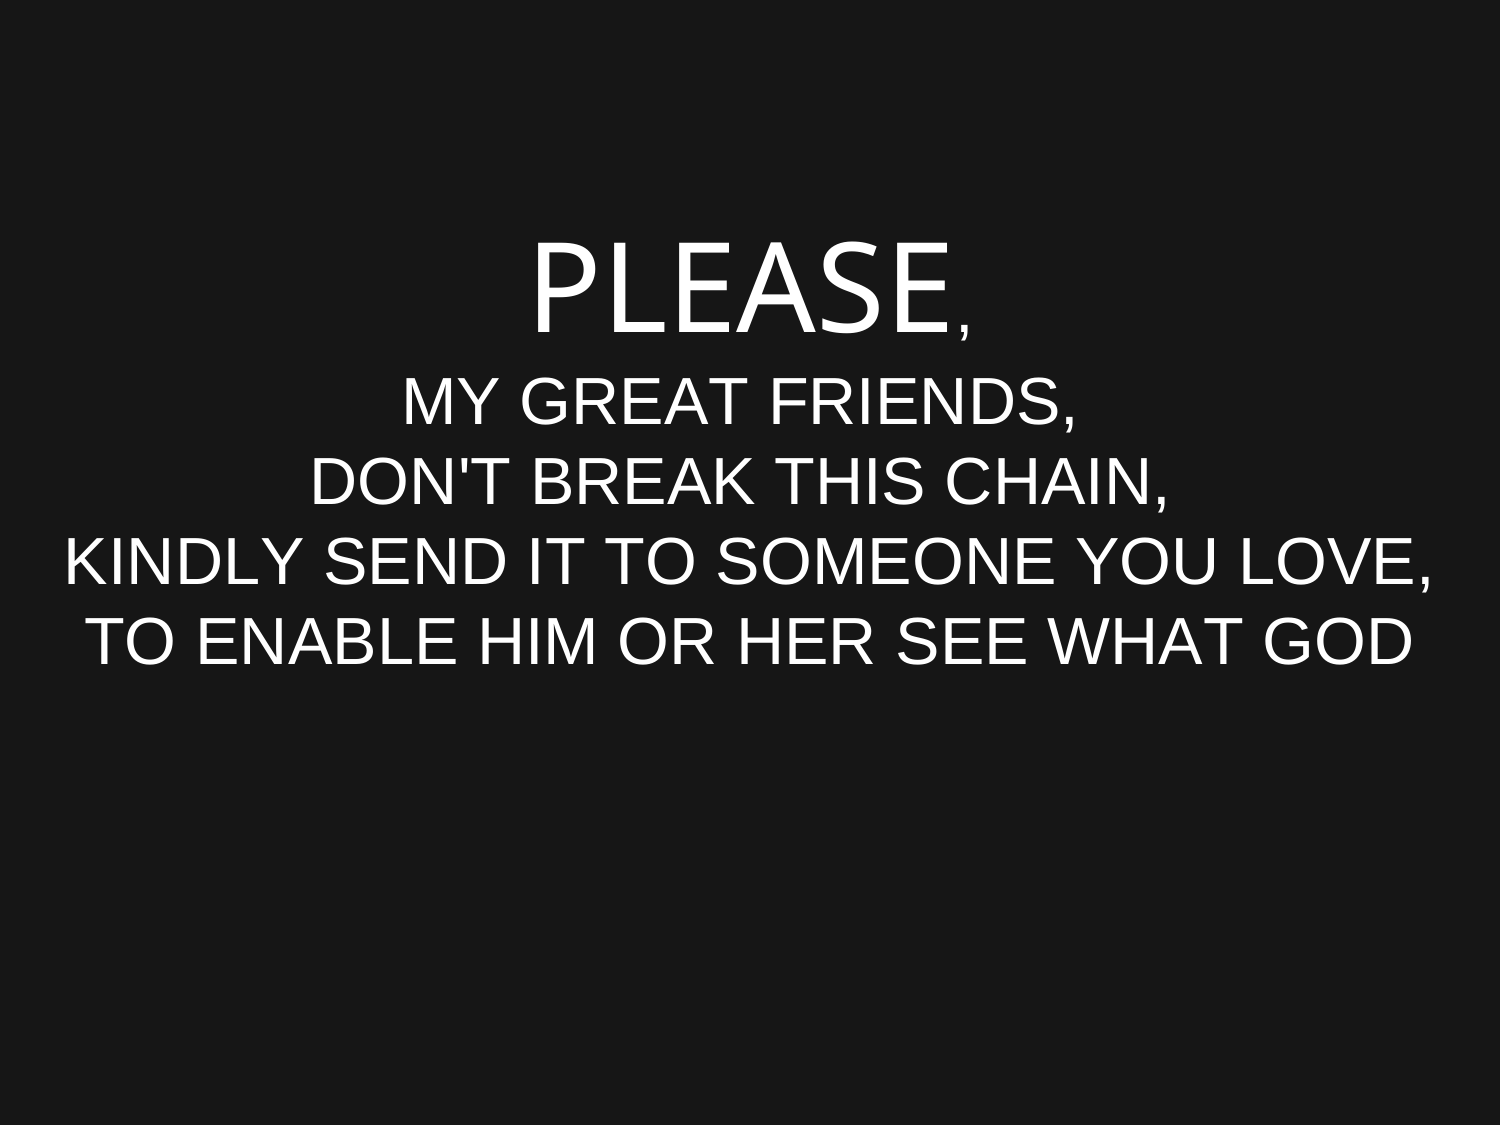

PLEASE,
MY GREAT FRIENDS,
DON'T BREAK THIS CHAIN,
KINDLY SEND IT TO SOMEONE YOU LOVE, TO ENABLE HIM OR HER SEE WHAT GOD